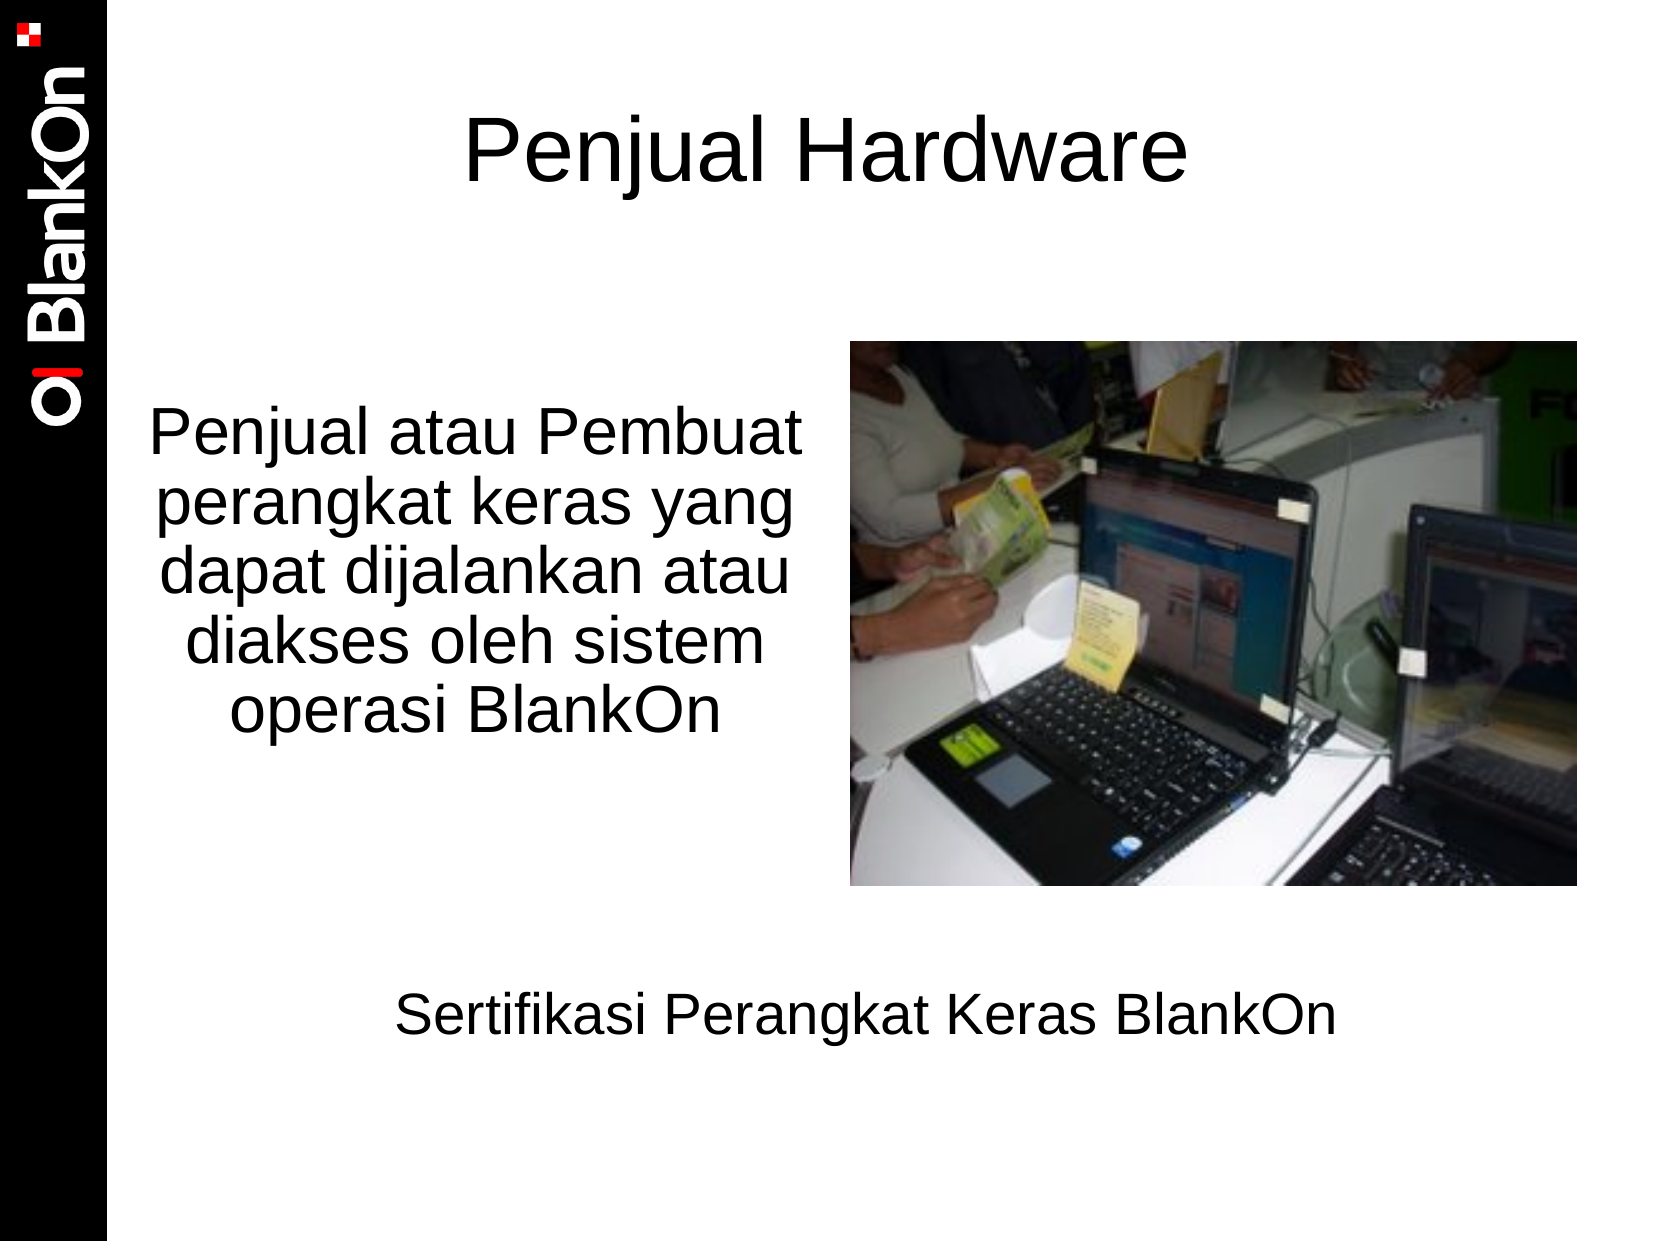

# Penjual Hardware
Penjual atau Pembuat perangkat keras yang dapat dijalankan atau diakses oleh sistem operasi BlankOn
Sertifikasi Perangkat Keras BlankOn